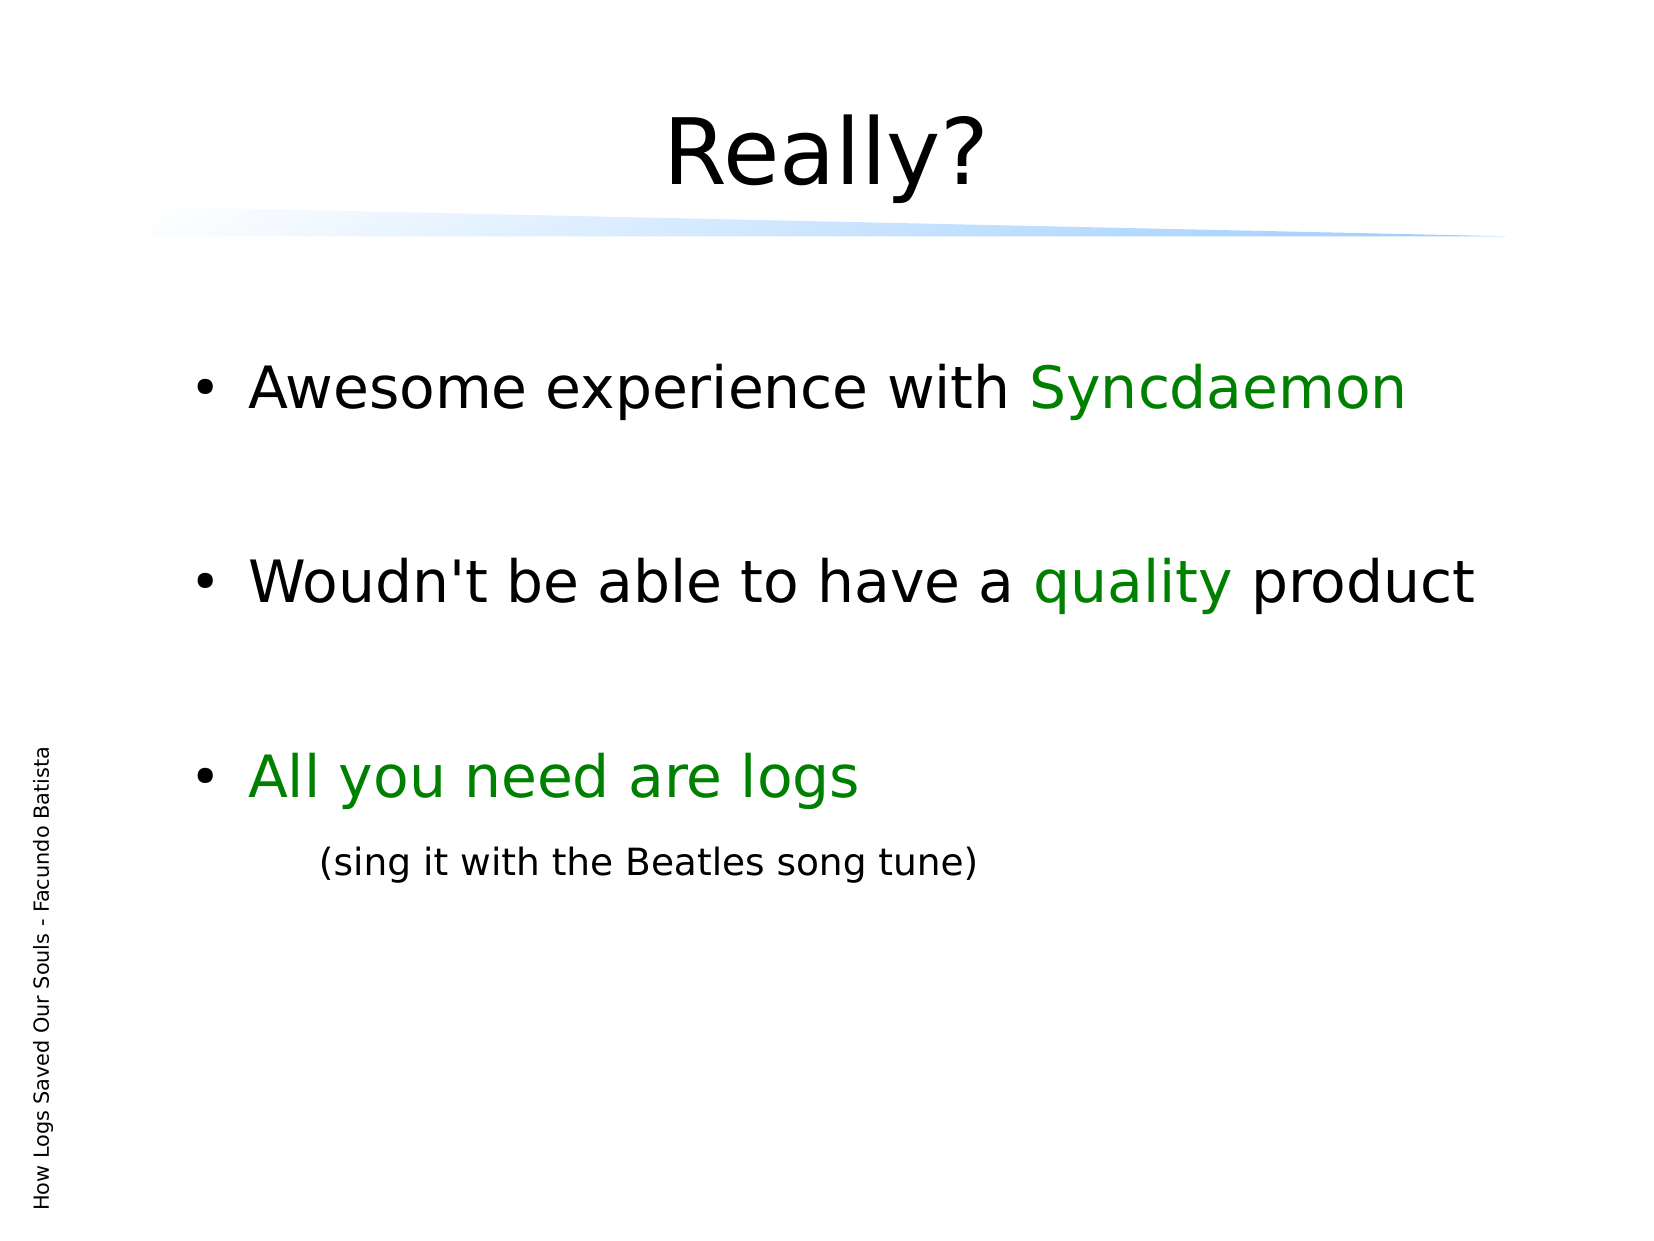

# Really?
Awesome experience with Syncdaemon
Woudn't be able to have a quality product
All you need are logs
(sing it with the Beatles song tune)